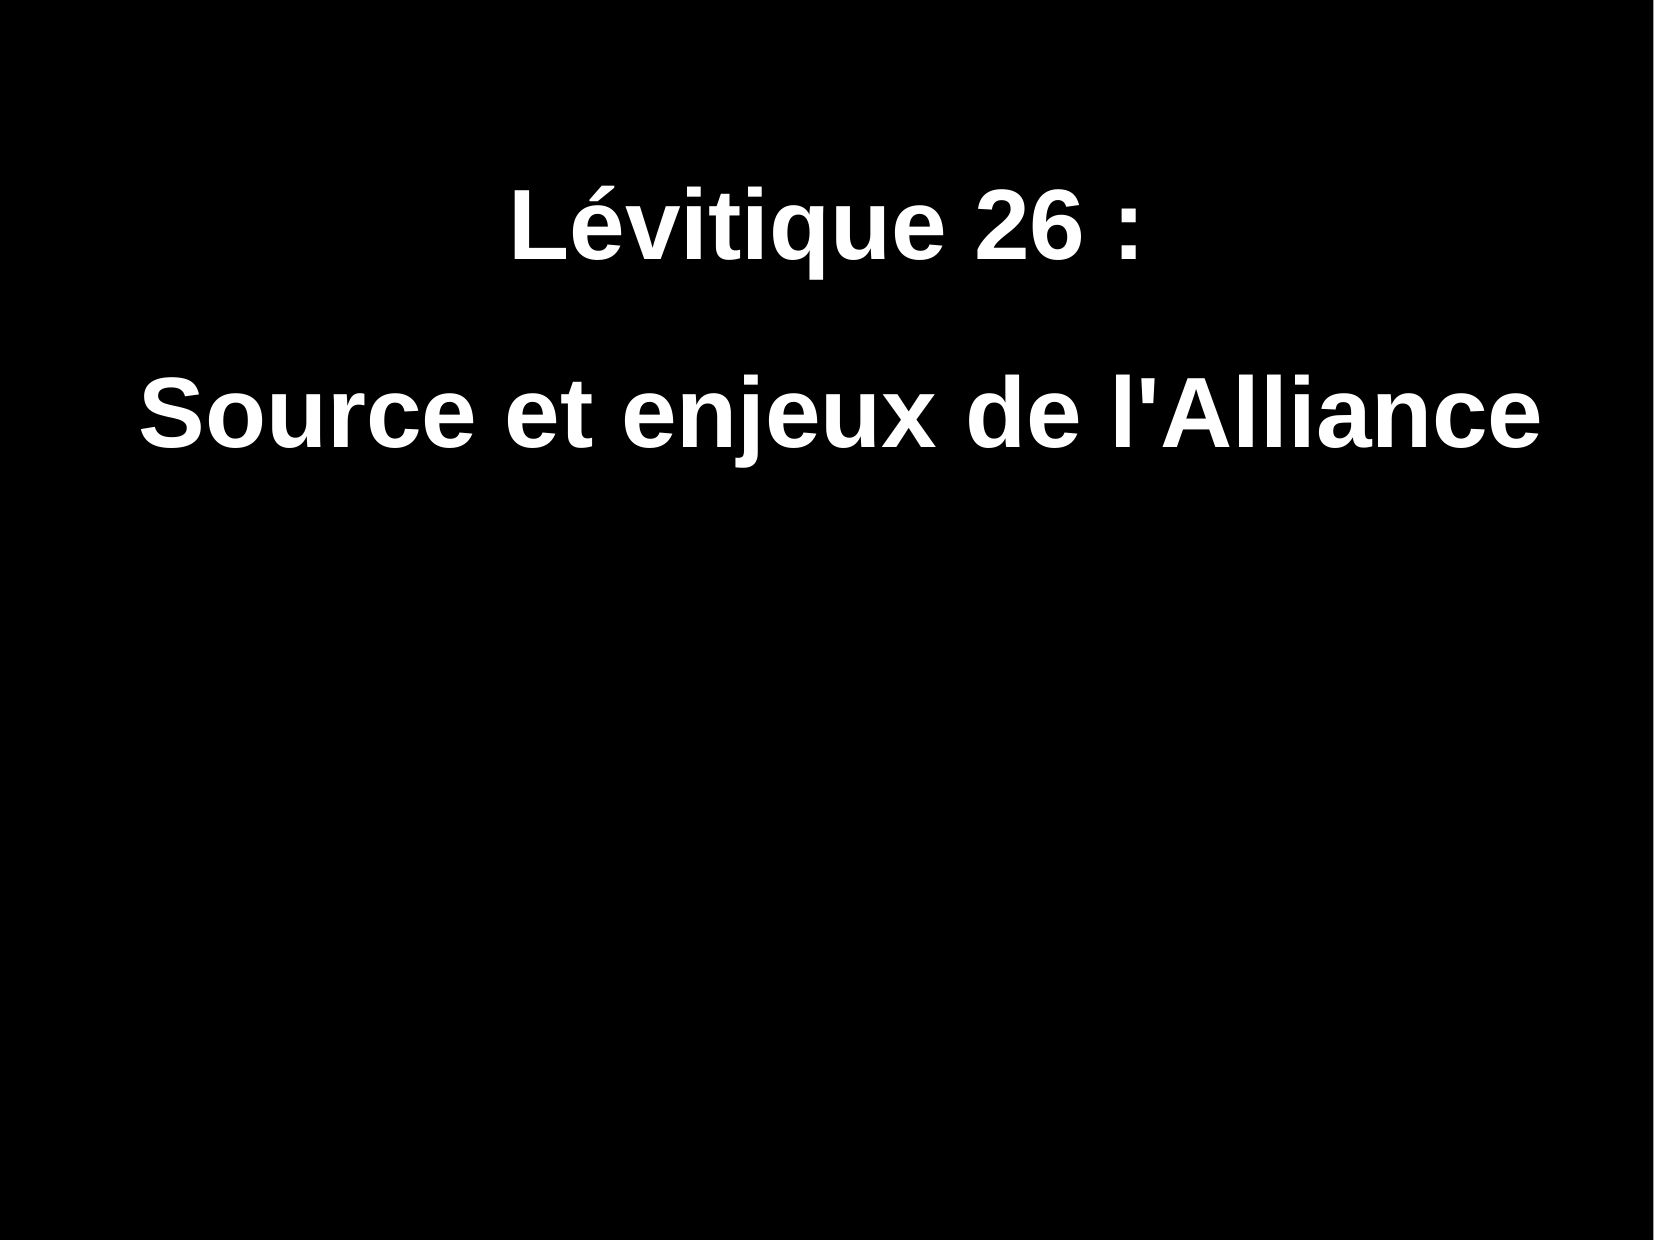

Lévitique 26 :
Source et enjeux de l'Alliance